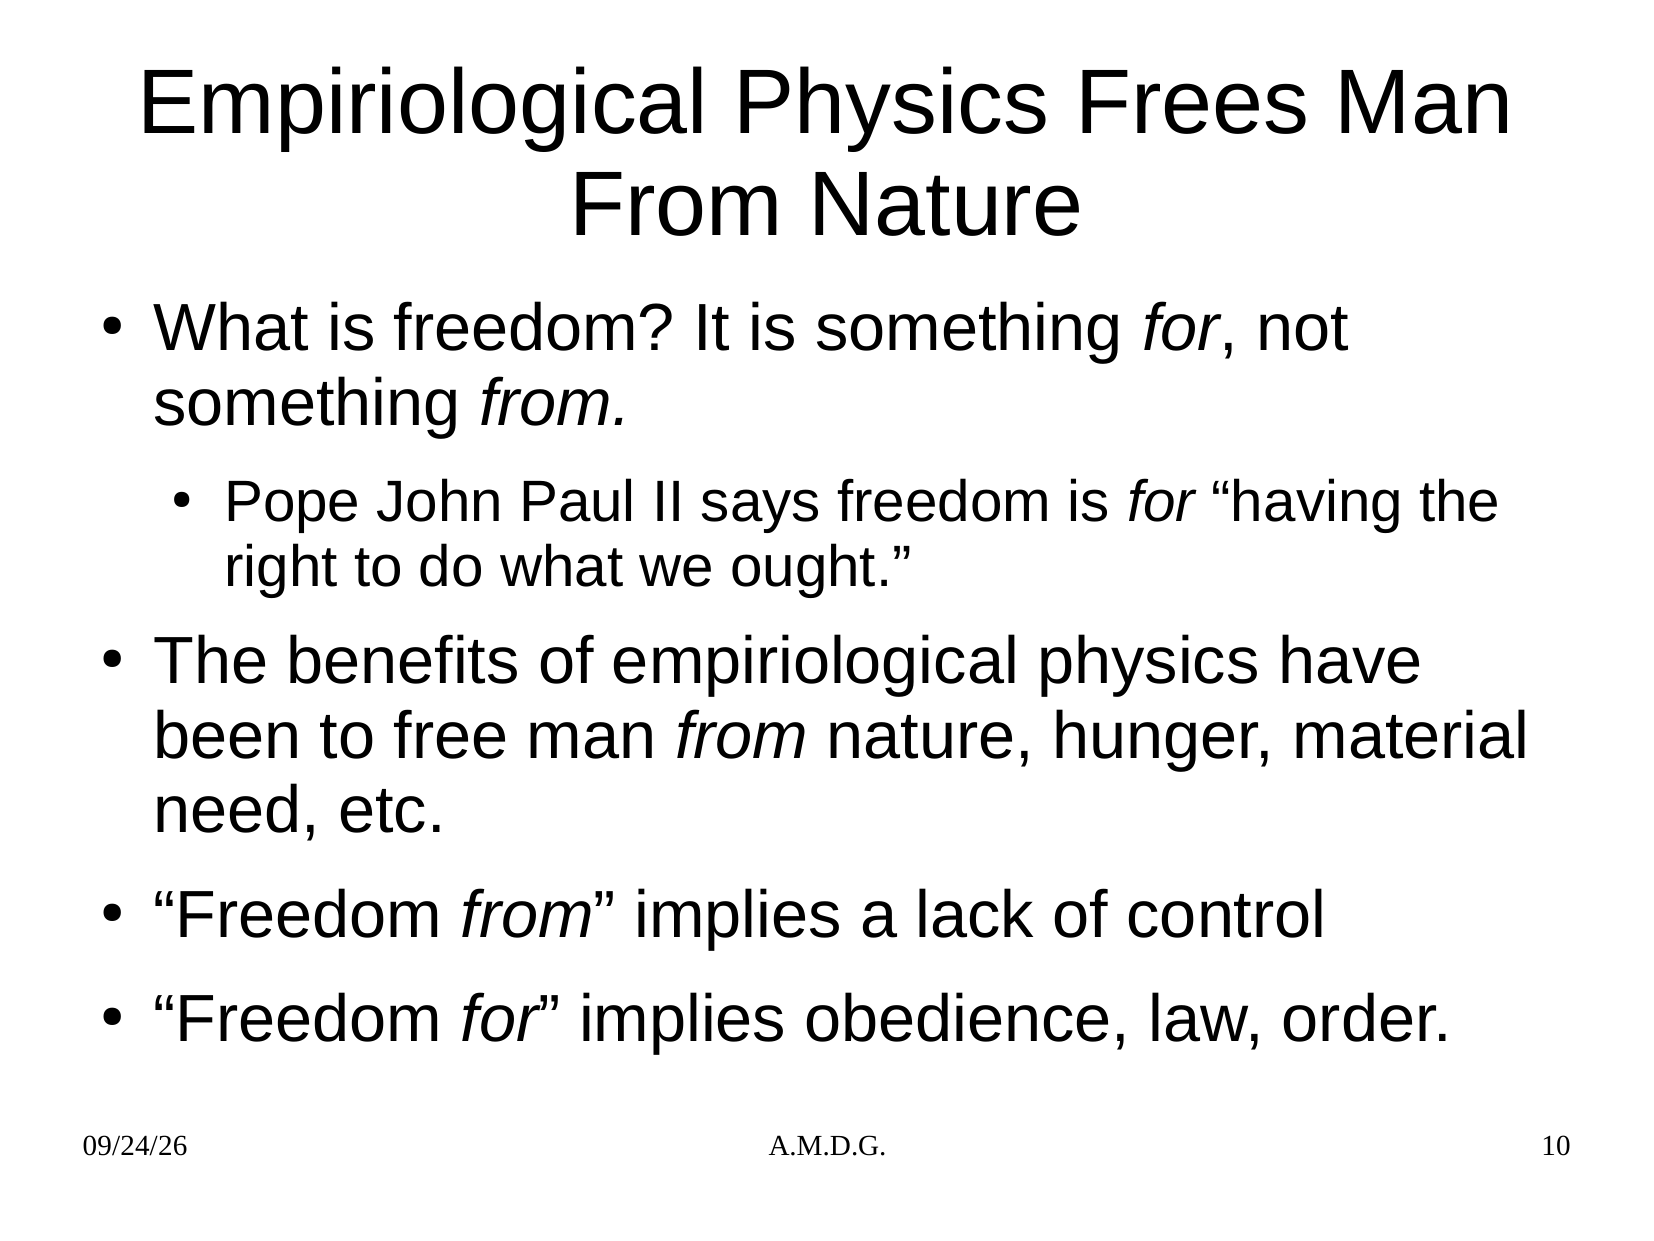

# Empiriological Physics Frees Man From Nature
What is freedom? It is something for, not something from.
Pope John Paul II says freedom is for “having the right to do what we ought.”
The benefits of empiriological physics have been to free man from nature, hunger, material need, etc.
“Freedom from” implies a lack of control
“Freedom for” implies obedience, law, order.
`
A.M.D.G.
10